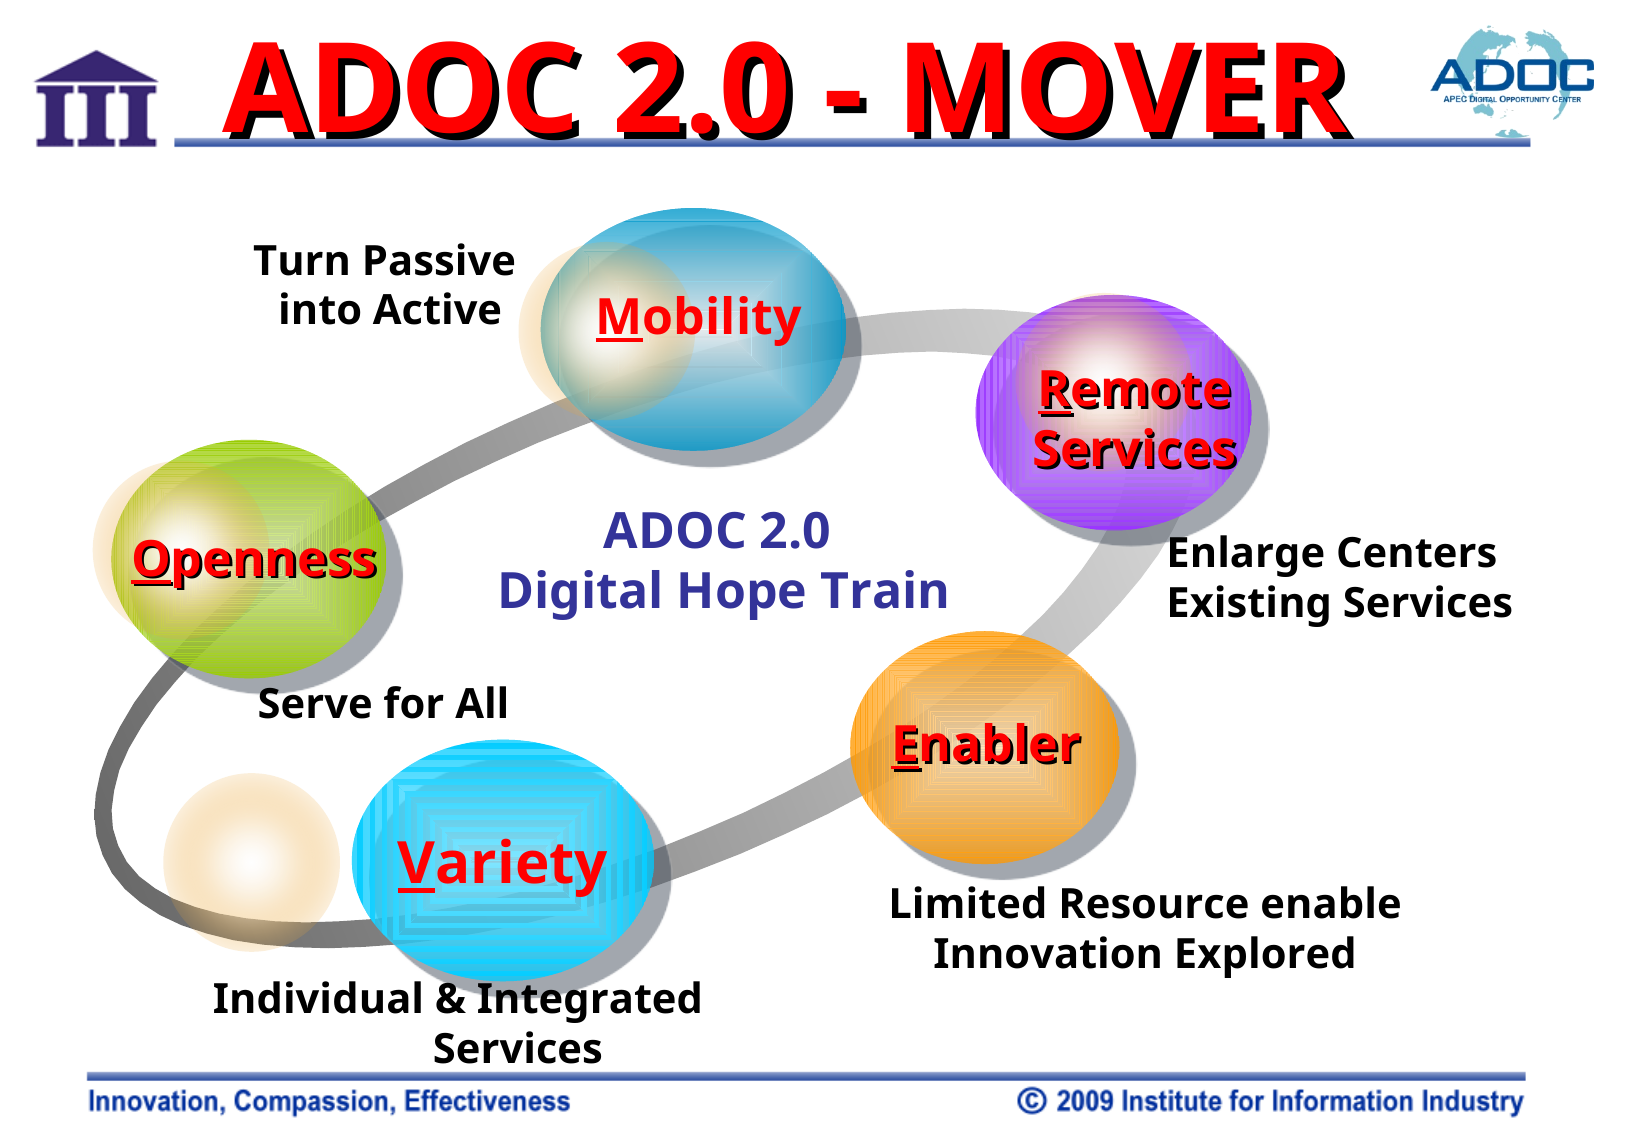

# ADOC 2.0 - MOVER
Turn Passive
into Active
Mobility
Remote
Services
ADOC 2.0
Digital Hope Train
Enlarge Centers
Existing Services
Openness
Serve for All
Enabler
Variety
Limited Resource enable Innovation Explored
Individual & Integrated
Services